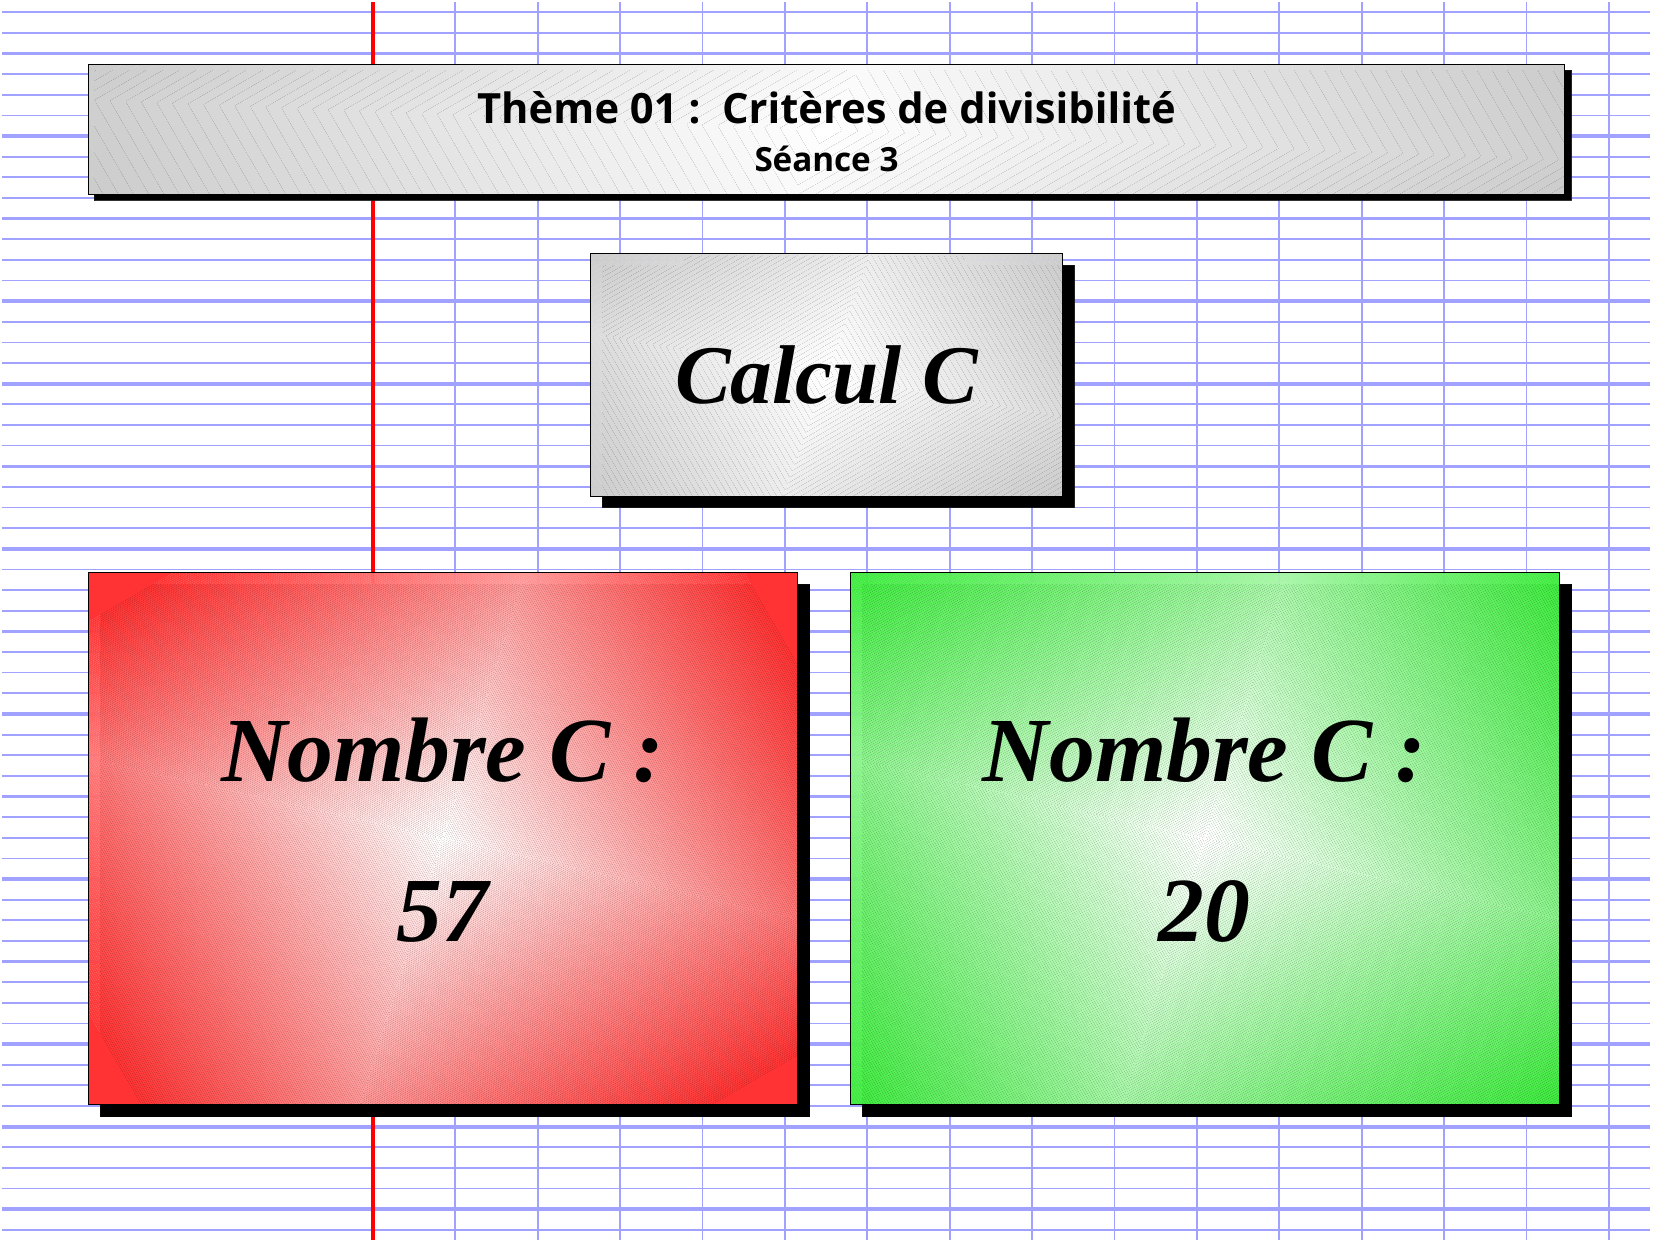

Thème 01 : Critères de divisibilité
Séance 3
Calcul C
10
11
12
13
14
15
9
0
1
2
3
4
5
6
7
8
Nombre C :
57
Nombre C :
20